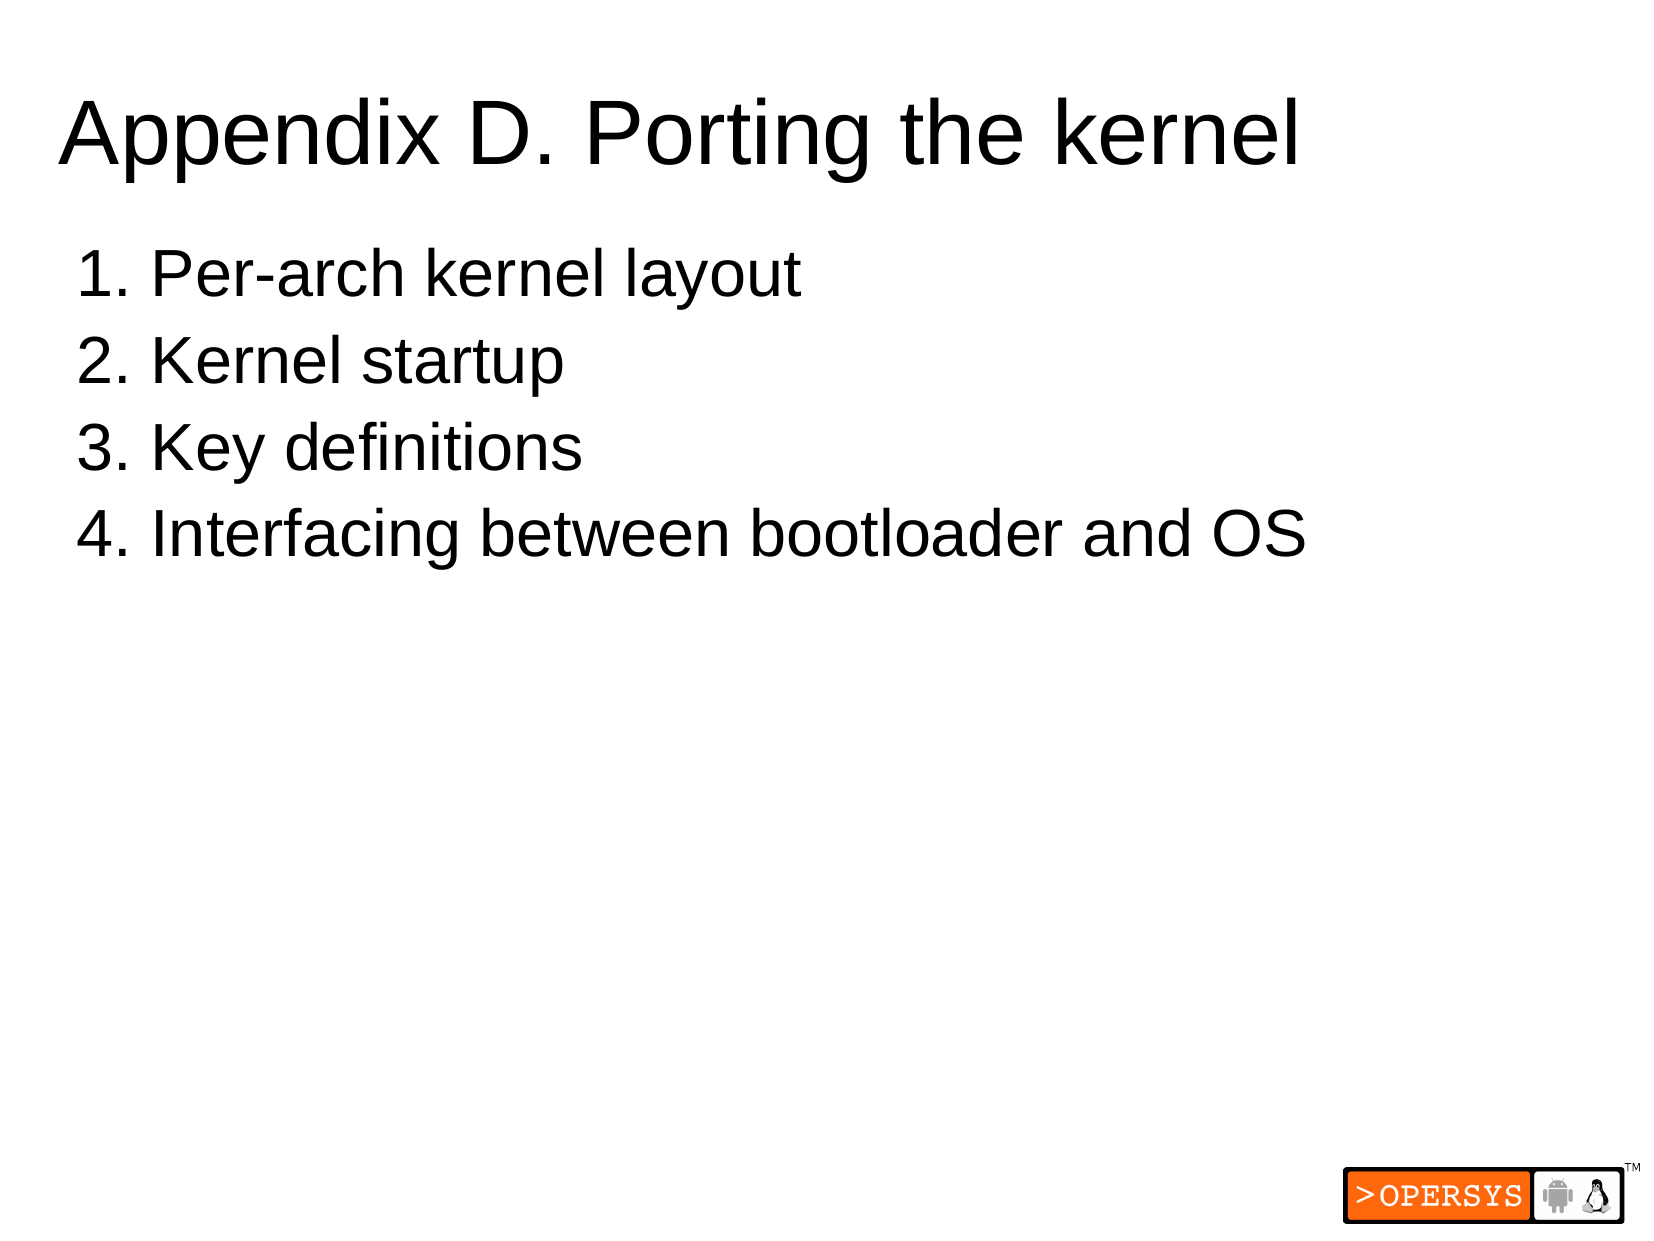

# Appendix D. Porting the kernel
 Per-arch kernel layout
 Kernel startup
 Key definitions
 Interfacing between bootloader and OS